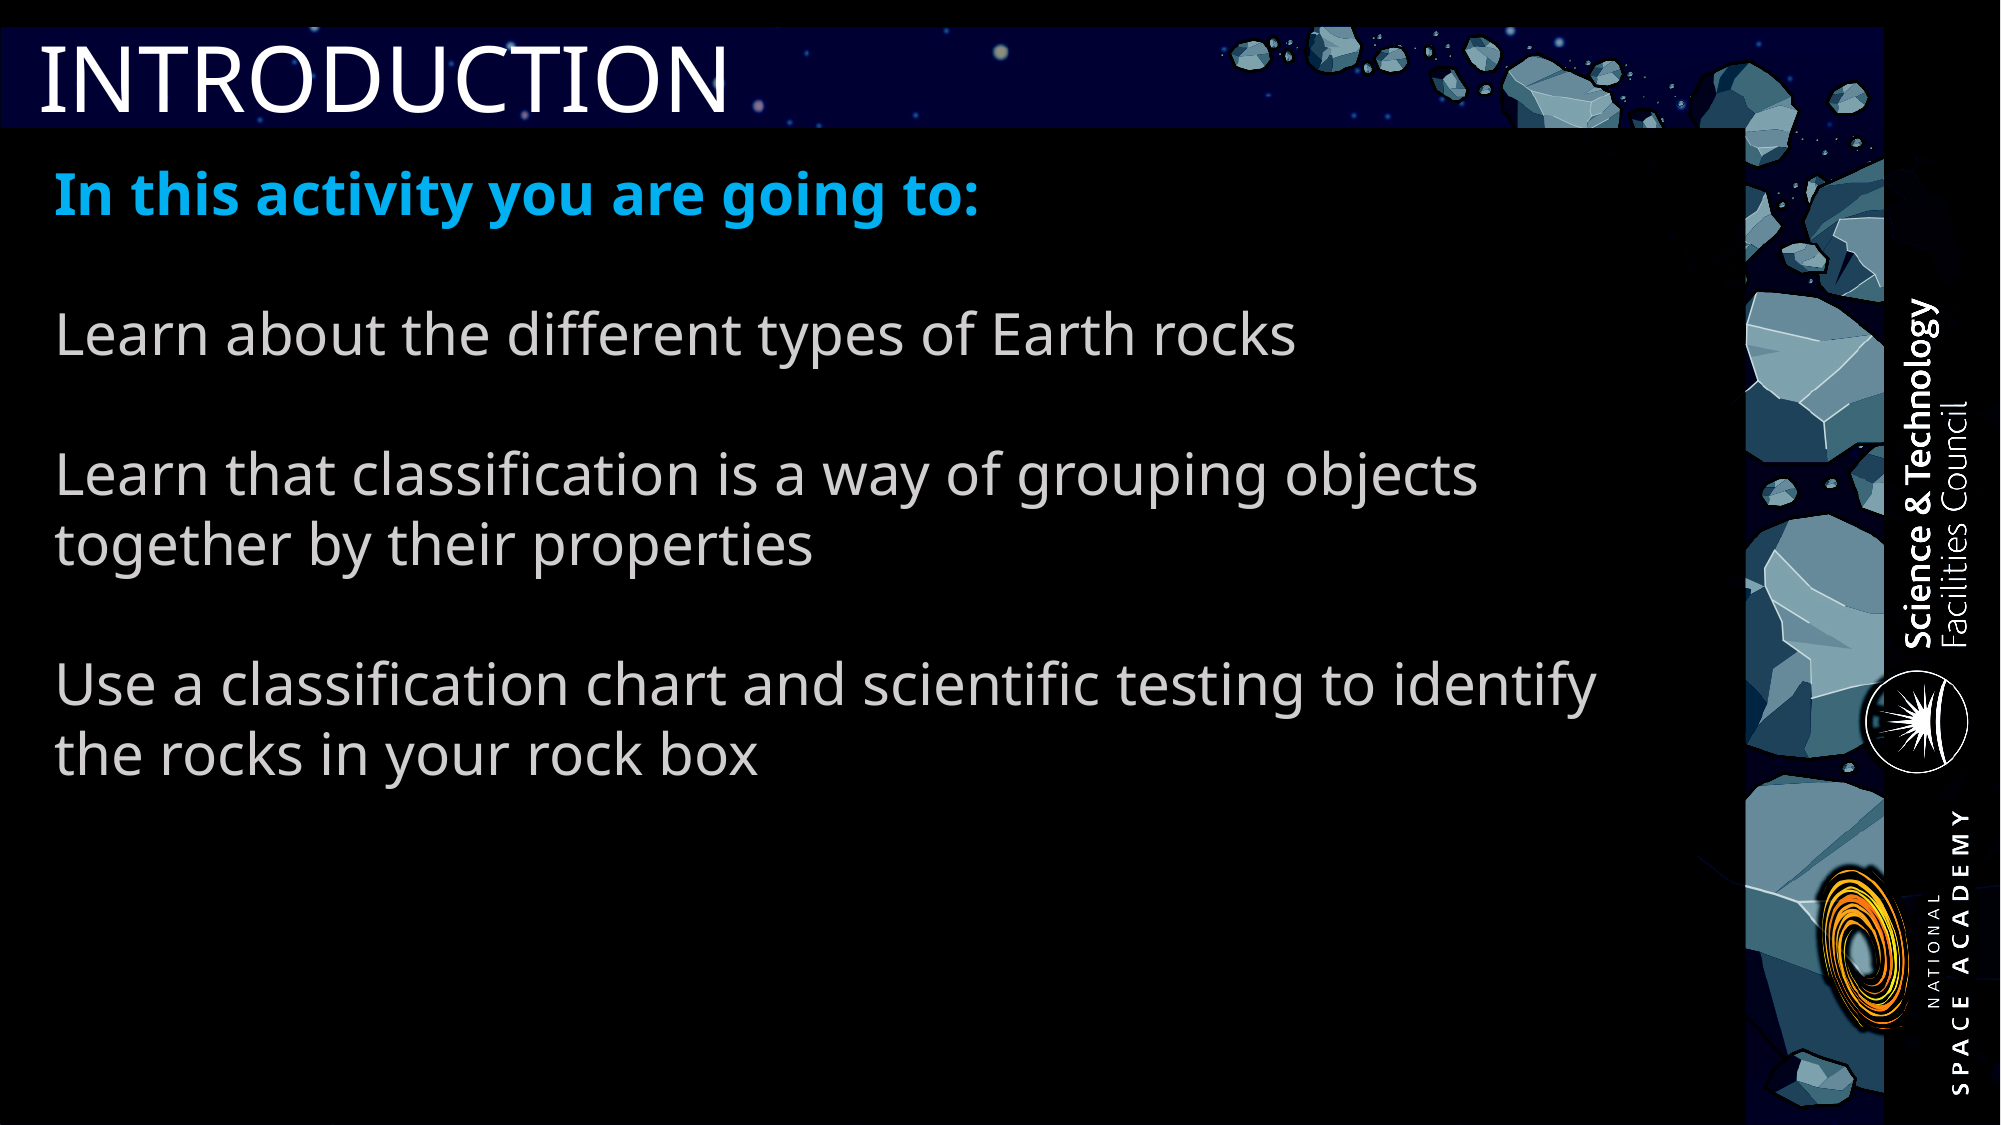

INTRODUCTION
In this activity you are going to:
Learn about the different types of Earth rocks
Learn that classification is a way of grouping objects together by their properties
Use a classification chart and scientific testing to identify the rocks in your rock box
Branding